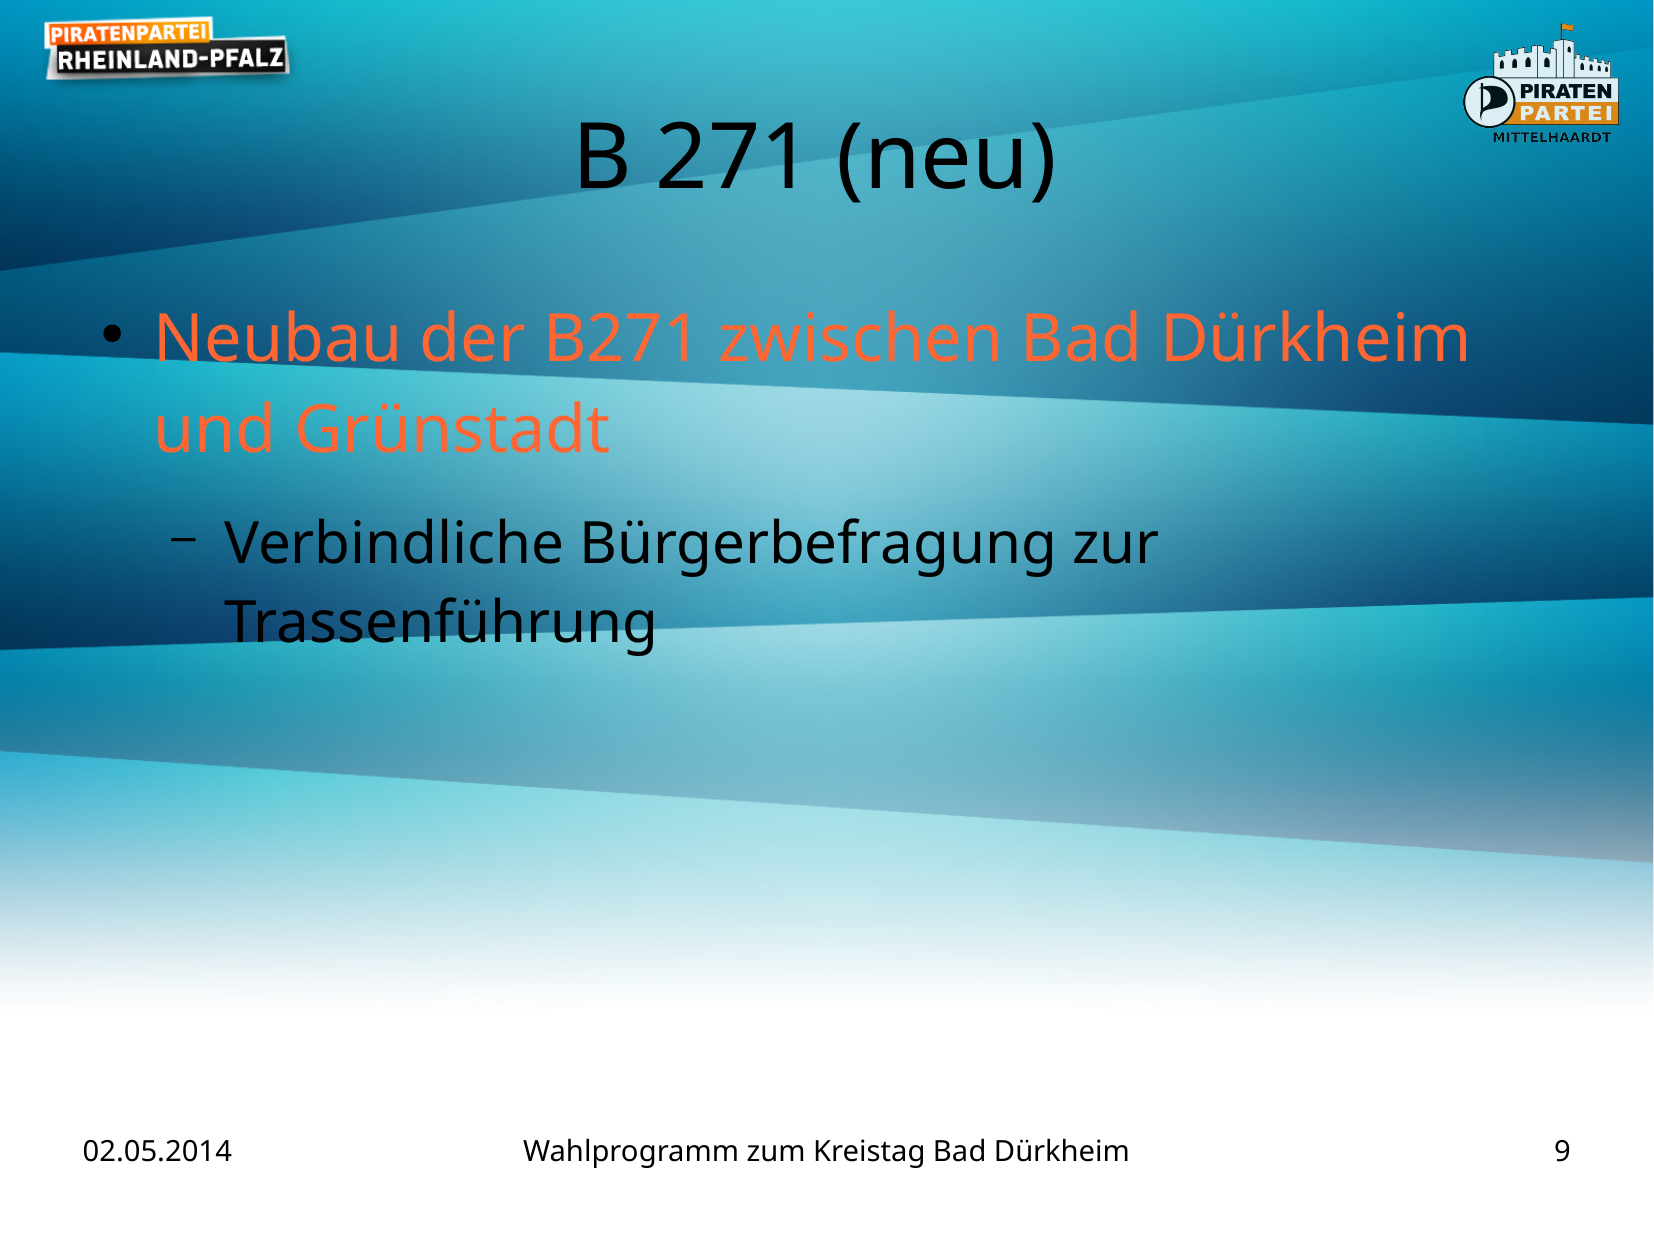

# B 271 (neu)
Neubau der B271 zwischen Bad Dürkheim und Grünstadt
Verbindliche Bürgerbefragung zur Trassenführung
02.05.2014
Wahlprogramm zum Kreistag Bad Dürkheim
9